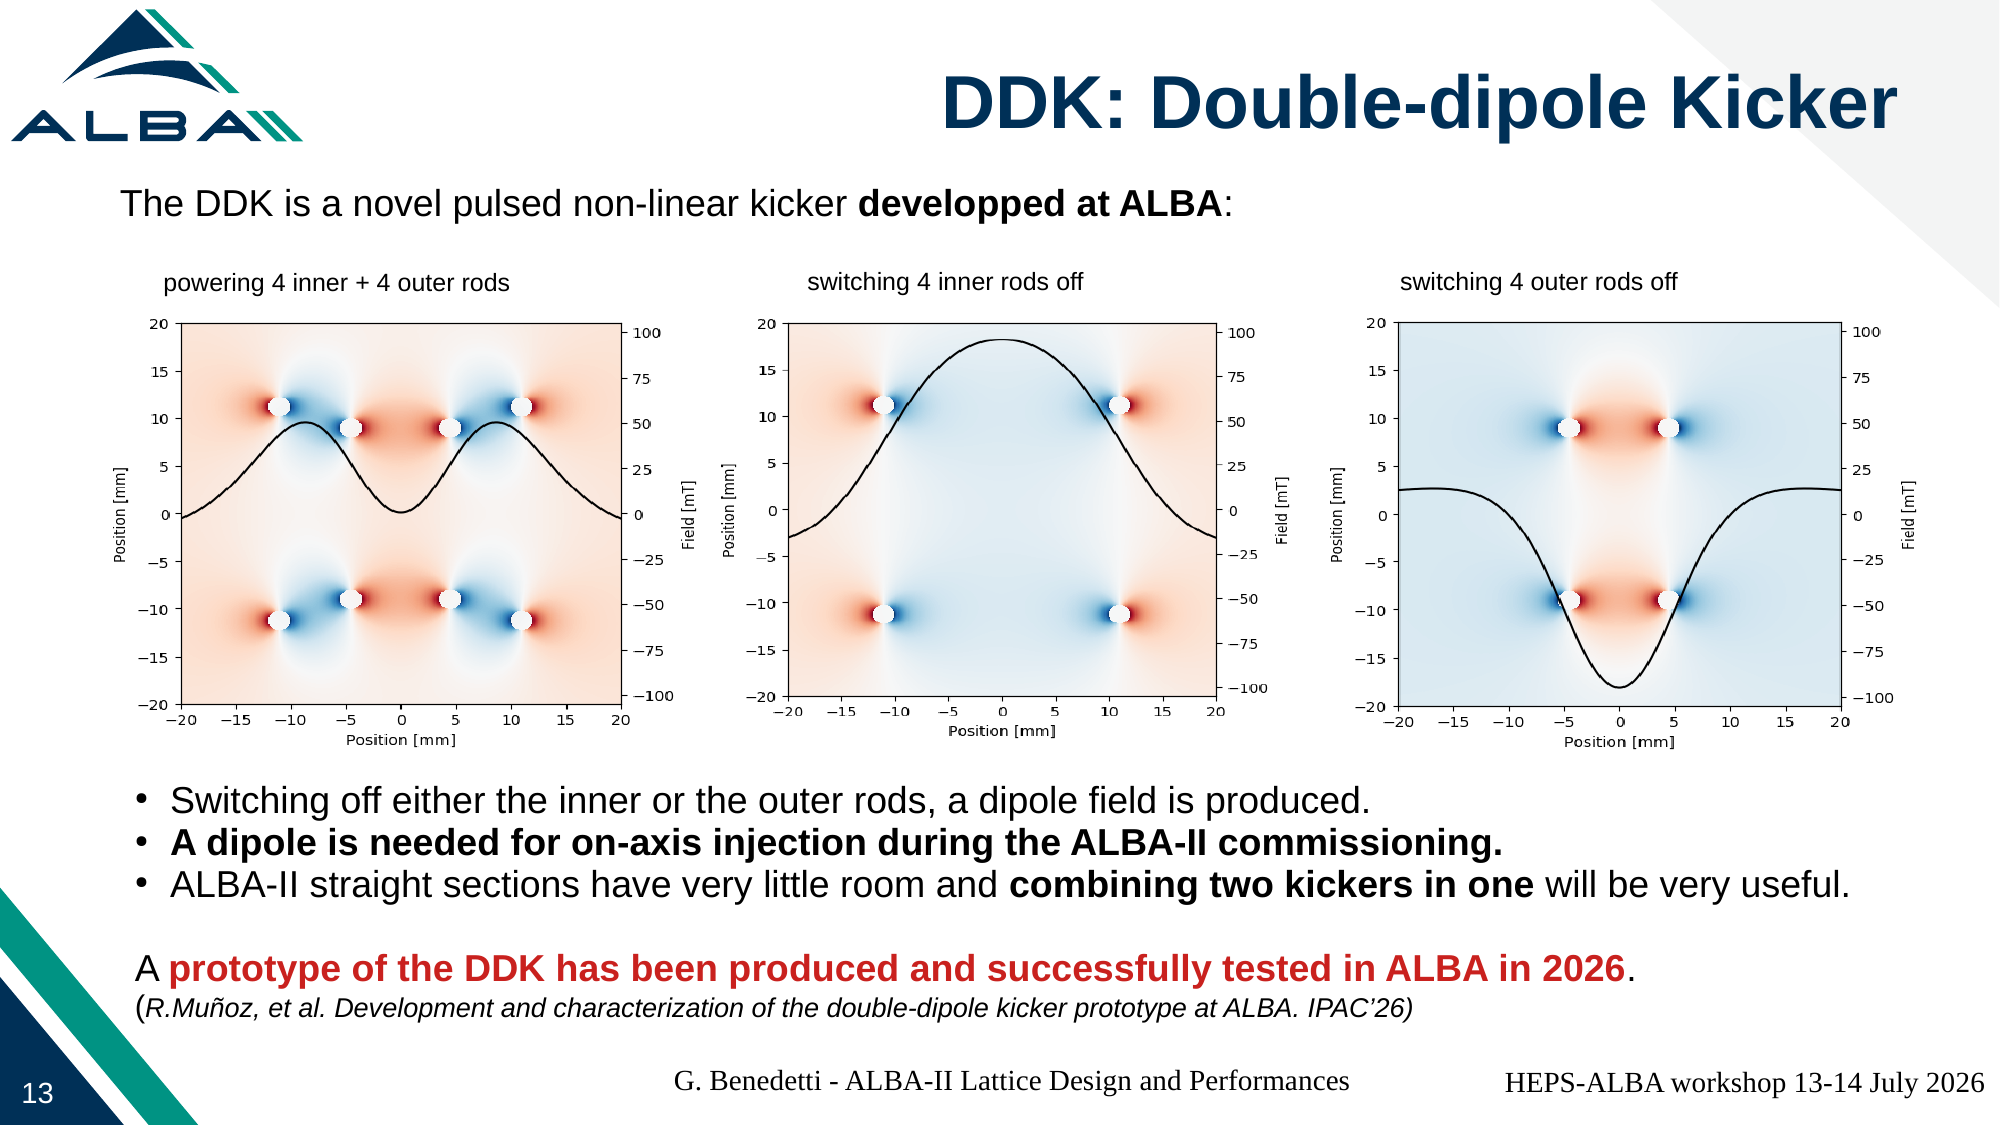

# DDK: Double-dipole Kicker
The DDK is a novel pulsed non-linear kicker developped at ALBA:
 switching 4 inner rods off
 switching 4 outer rods off
 powering 4 inner + 4 outer rods
Switching off either the inner or the outer rods, a dipole field is produced.
A dipole is needed for on-axis injection during the ALBA-II commissioning.
ALBA-II straight sections have very little room and combining two kickers in one will be very useful.
A prototype of the DDK has been produced and successfully tested in ALBA in 2026.
(R.Muñoz, et al. Development and characterization of the double-dipole kicker prototype at ALBA. IPAC’26)
G. Benedetti - ALBA-II Lattice Design and Performances
HEPS-ALBA workshop 13-14 July 2026